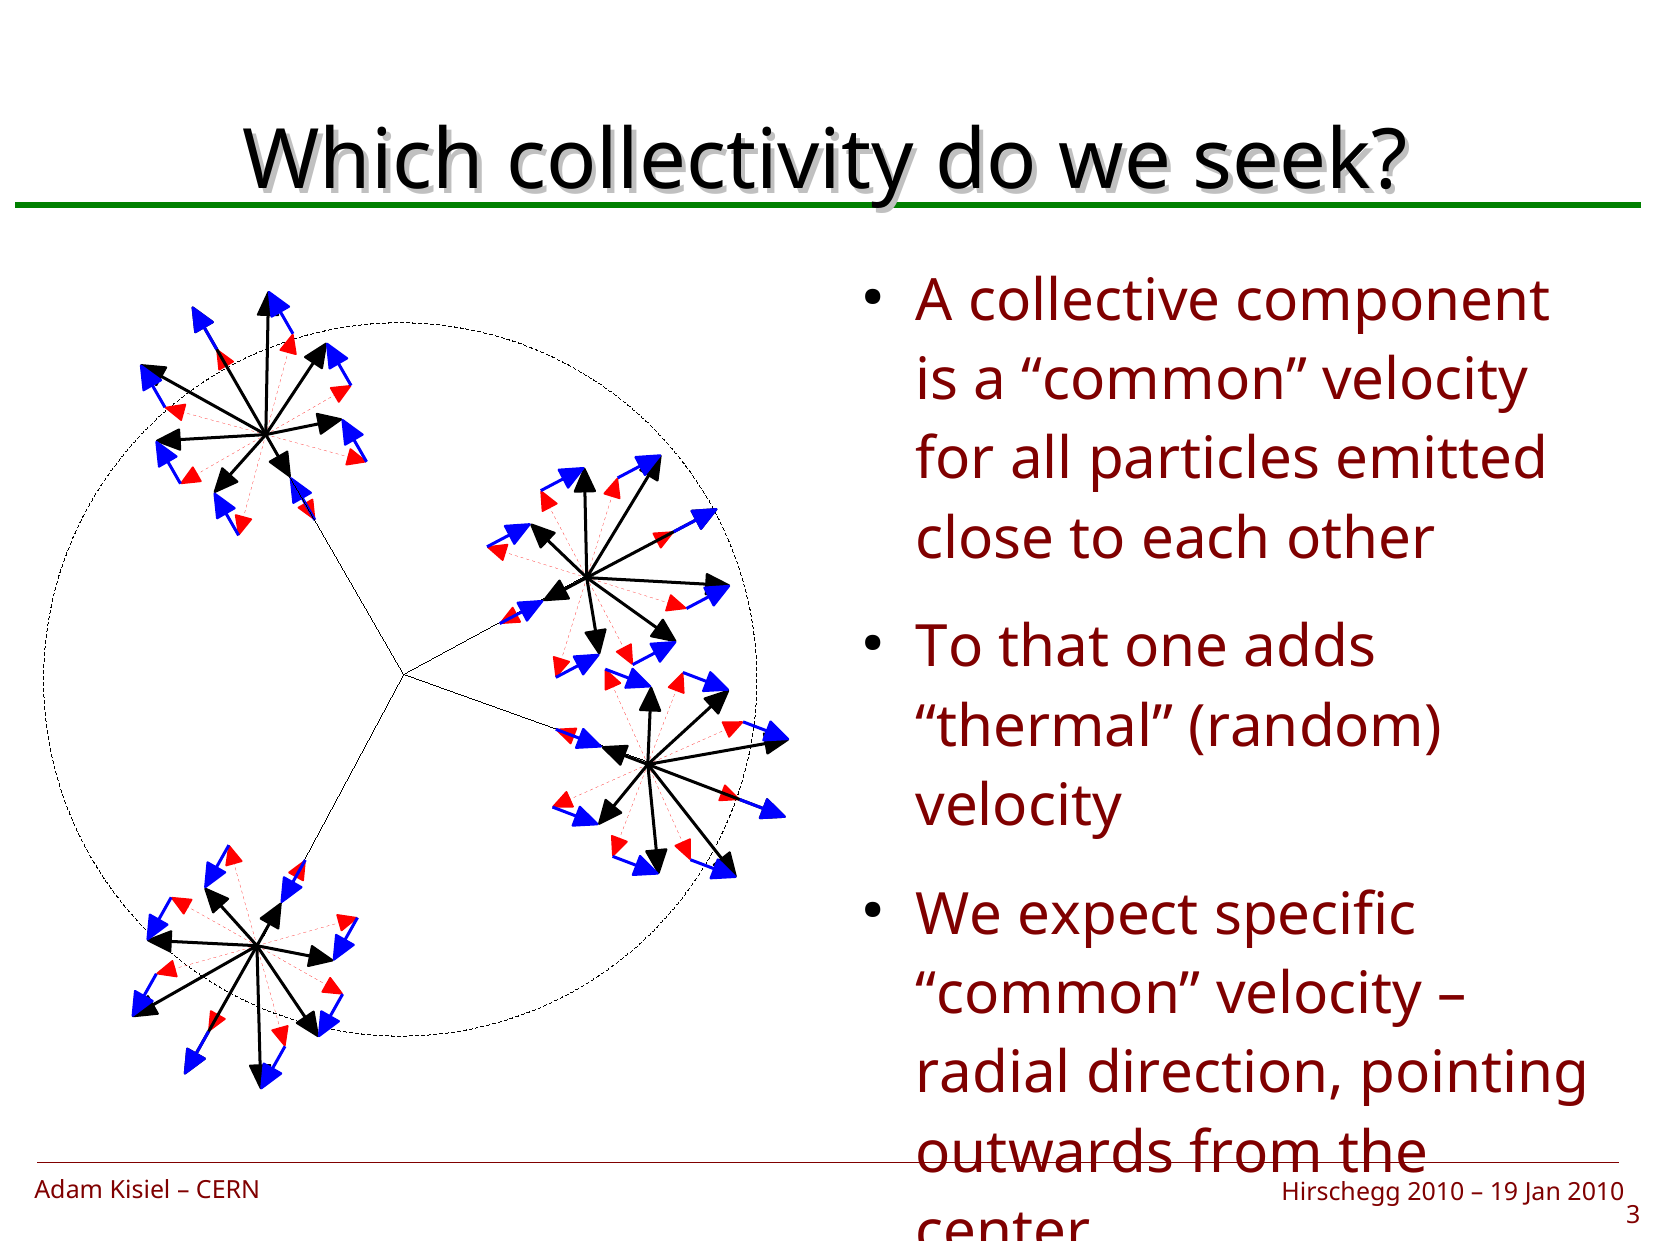

# Which collectivity do we seek?
A collective component is a “common” velocity for all particles emitted close to each other
To that one adds “thermal” (random) velocity
We expect specific “common” velocity – radial direction, pointing outwards from the center